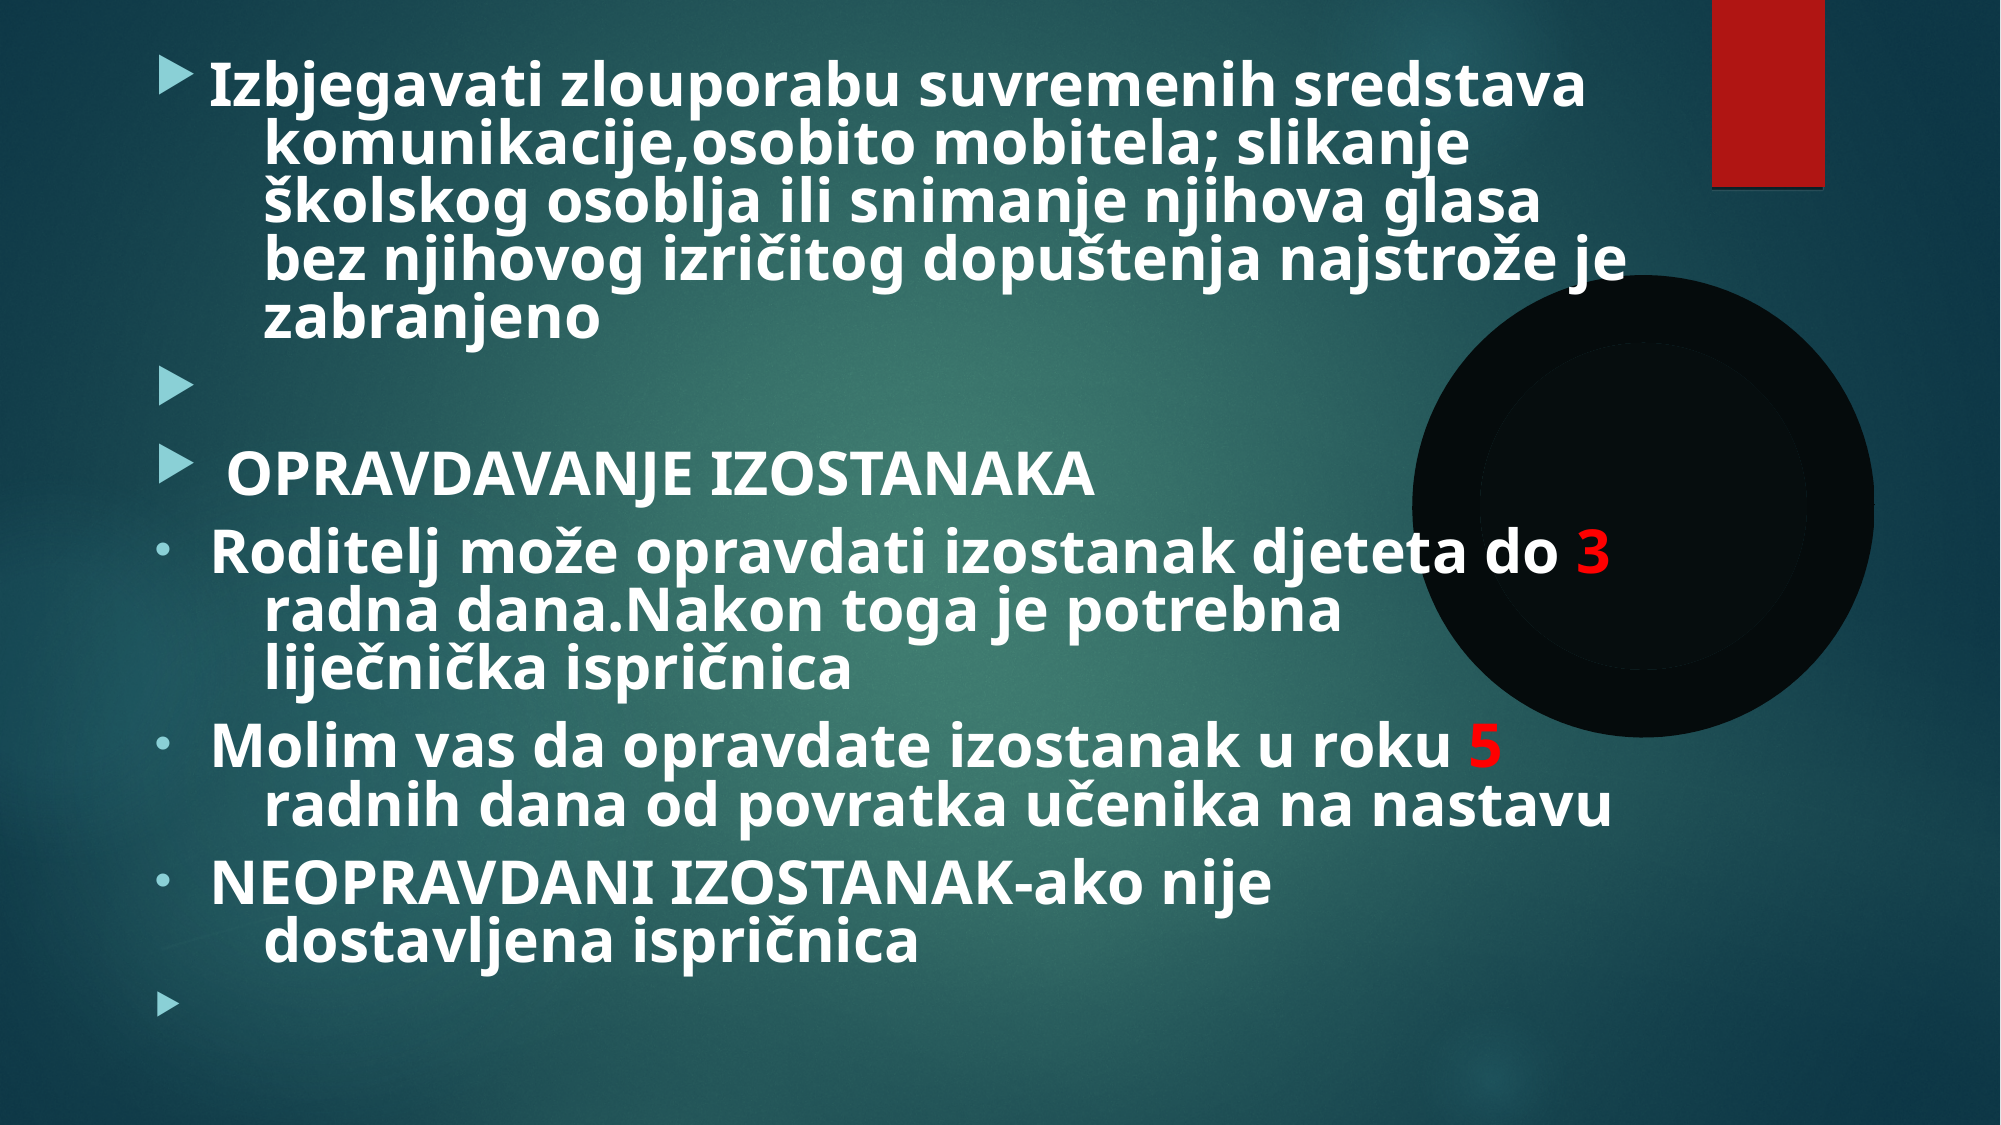

# Izbjegavati zlouporabu suvremenih sredstava komunikacije,osobito mobitela; slikanje školskog osoblja ili snimanje njihova glasa bez njihovog izričitog dopuštenja najstrože je zabranjeno
 OPRAVDAVANJE IZOSTANAKA
Roditelj može opravdati izostanak djeteta do 3 radna dana.Nakon toga je potrebna liječnička ispričnica
Molim vas da opravdate izostanak u roku 5 radnih dana od povratka učenika na nastavu
NEOPRAVDANI IZOSTANAK-ako nije dostavljena ispričnica